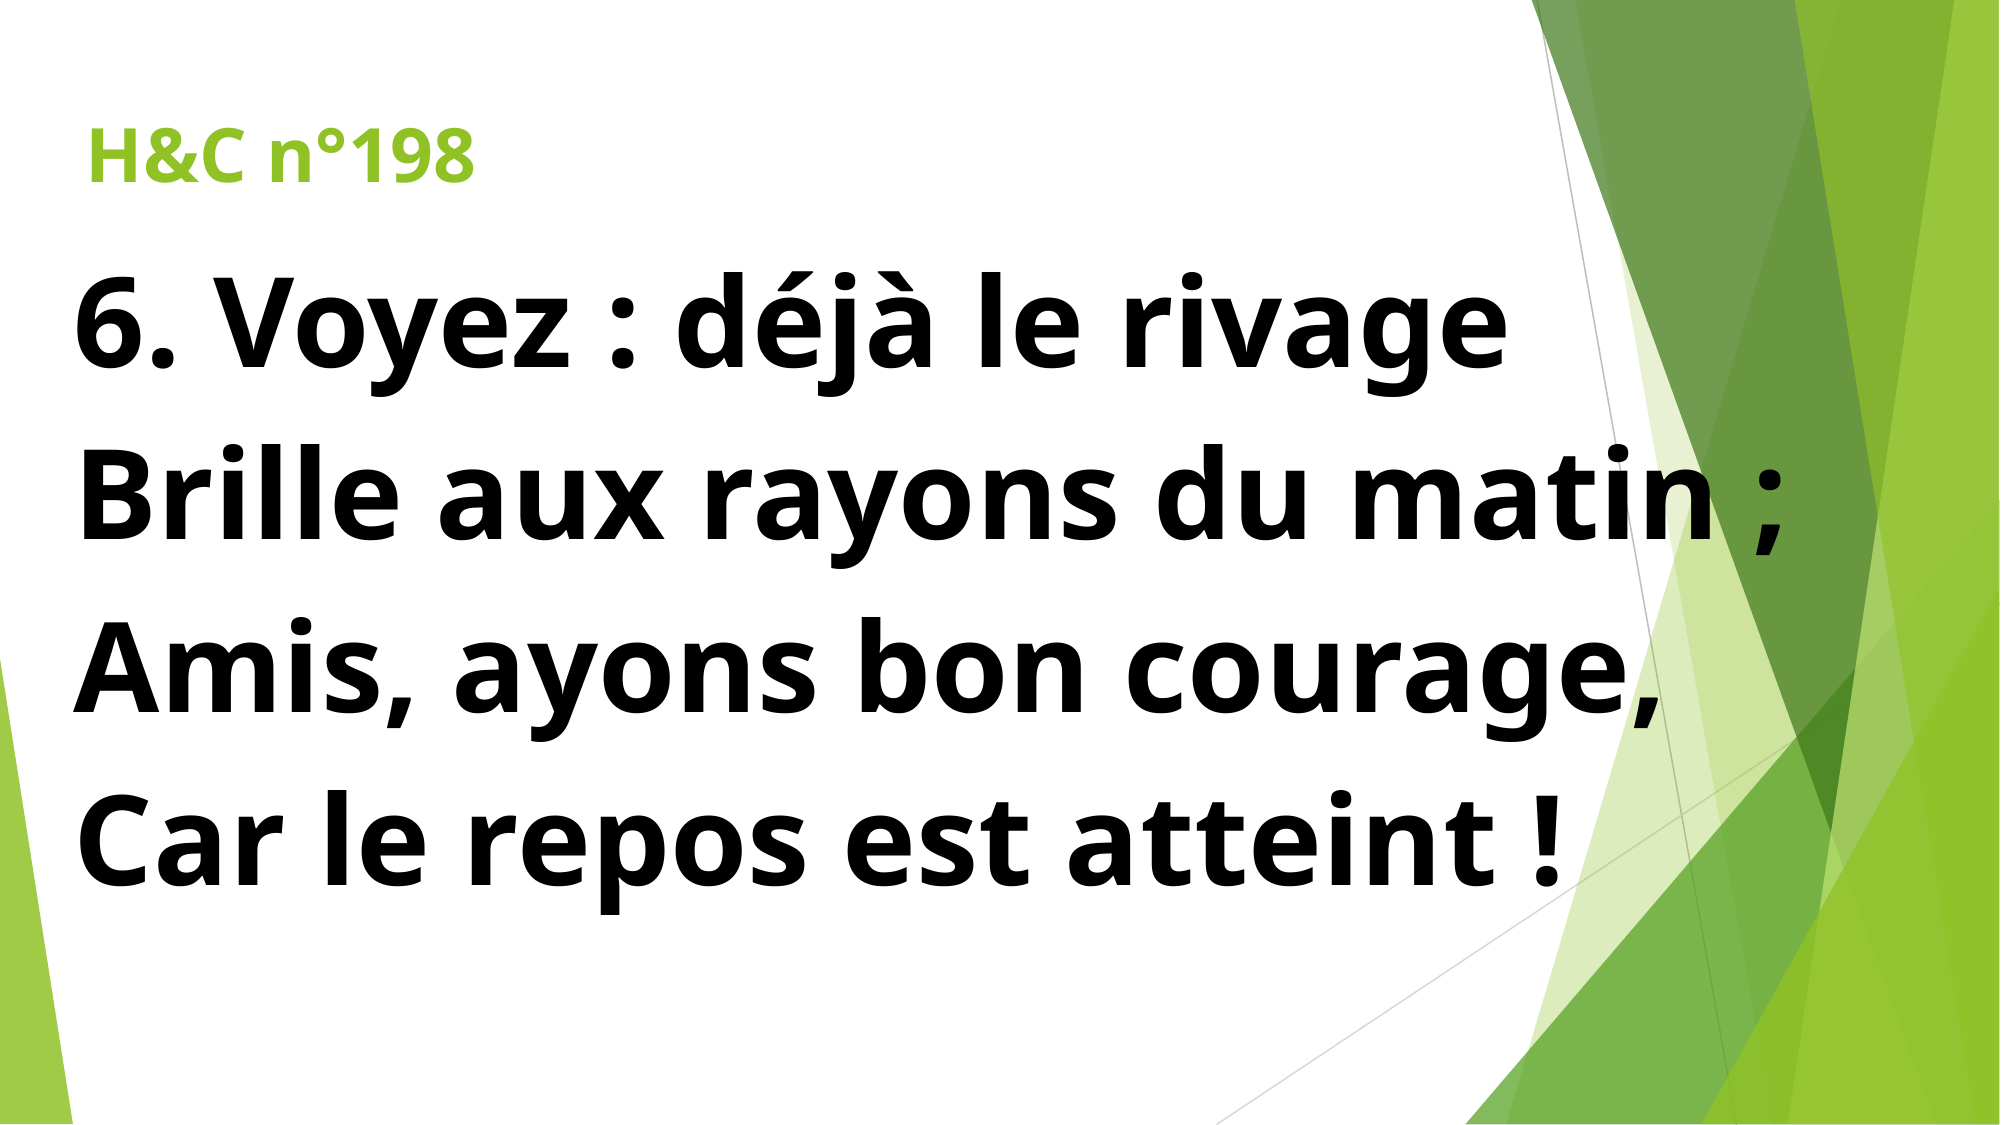

H&C n°198
6. Voyez : déjà le rivage
Brille aux rayons du matin ;
Amis, ayons bon courage,
Car le repos est atteint !